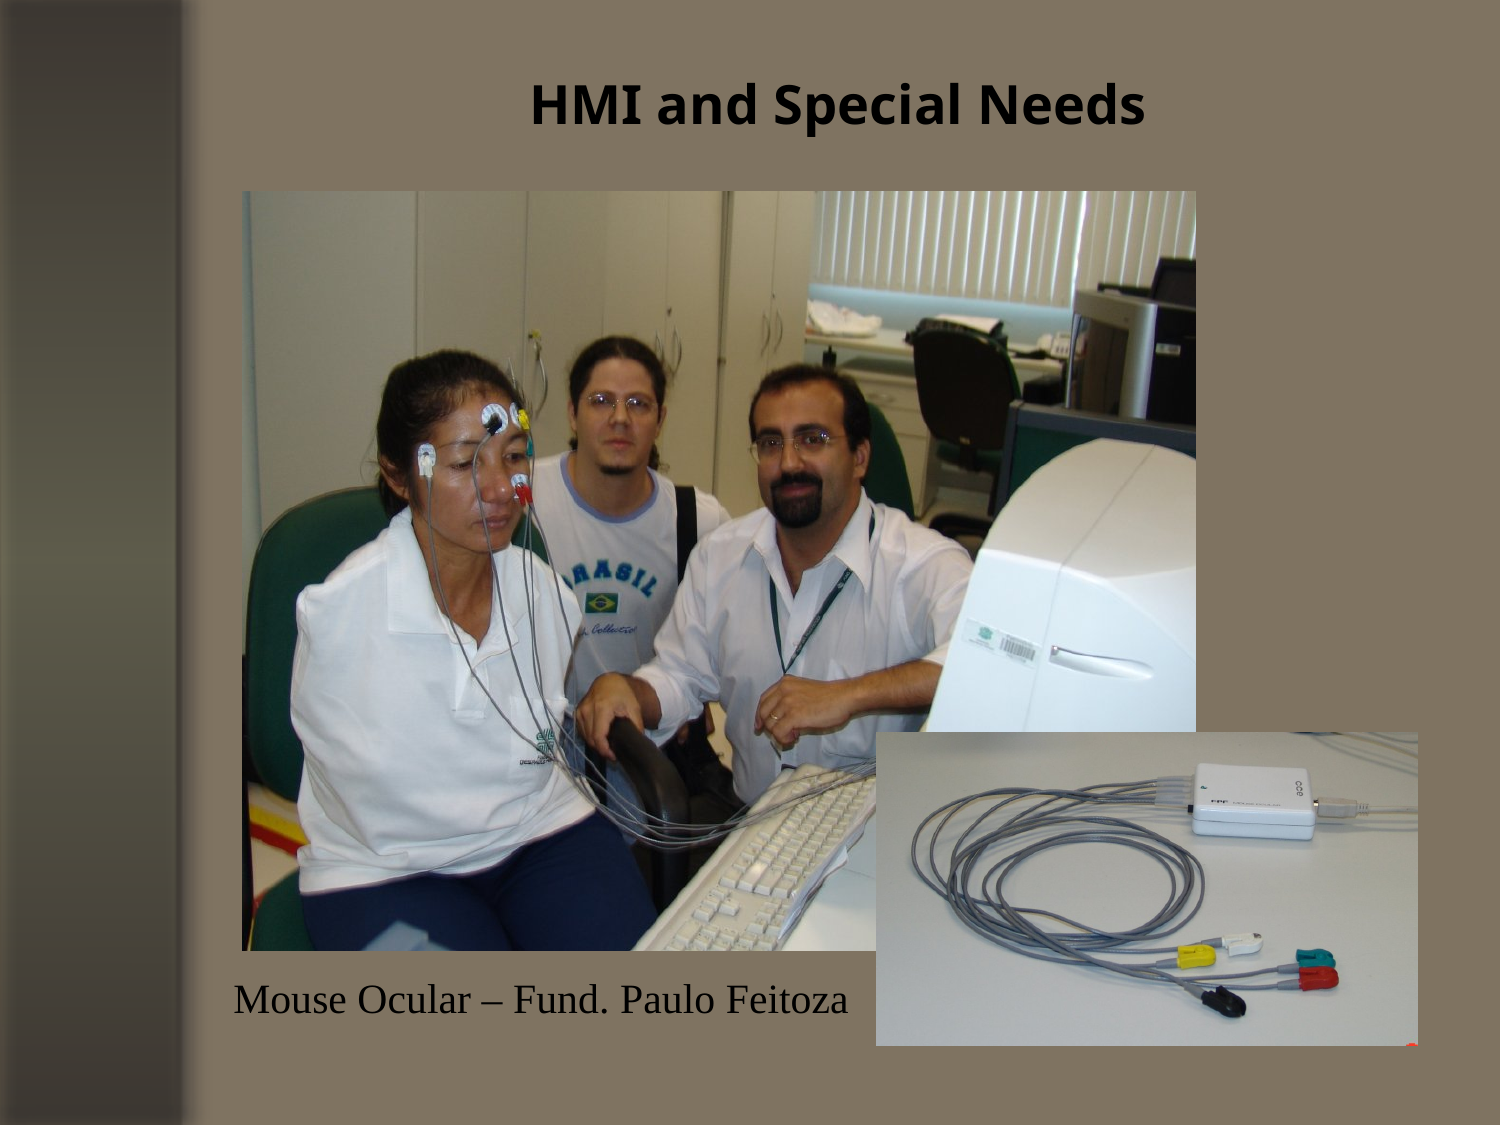

# HMI and Special Needs
Mouse Ocular – Fund. Paulo Feitoza